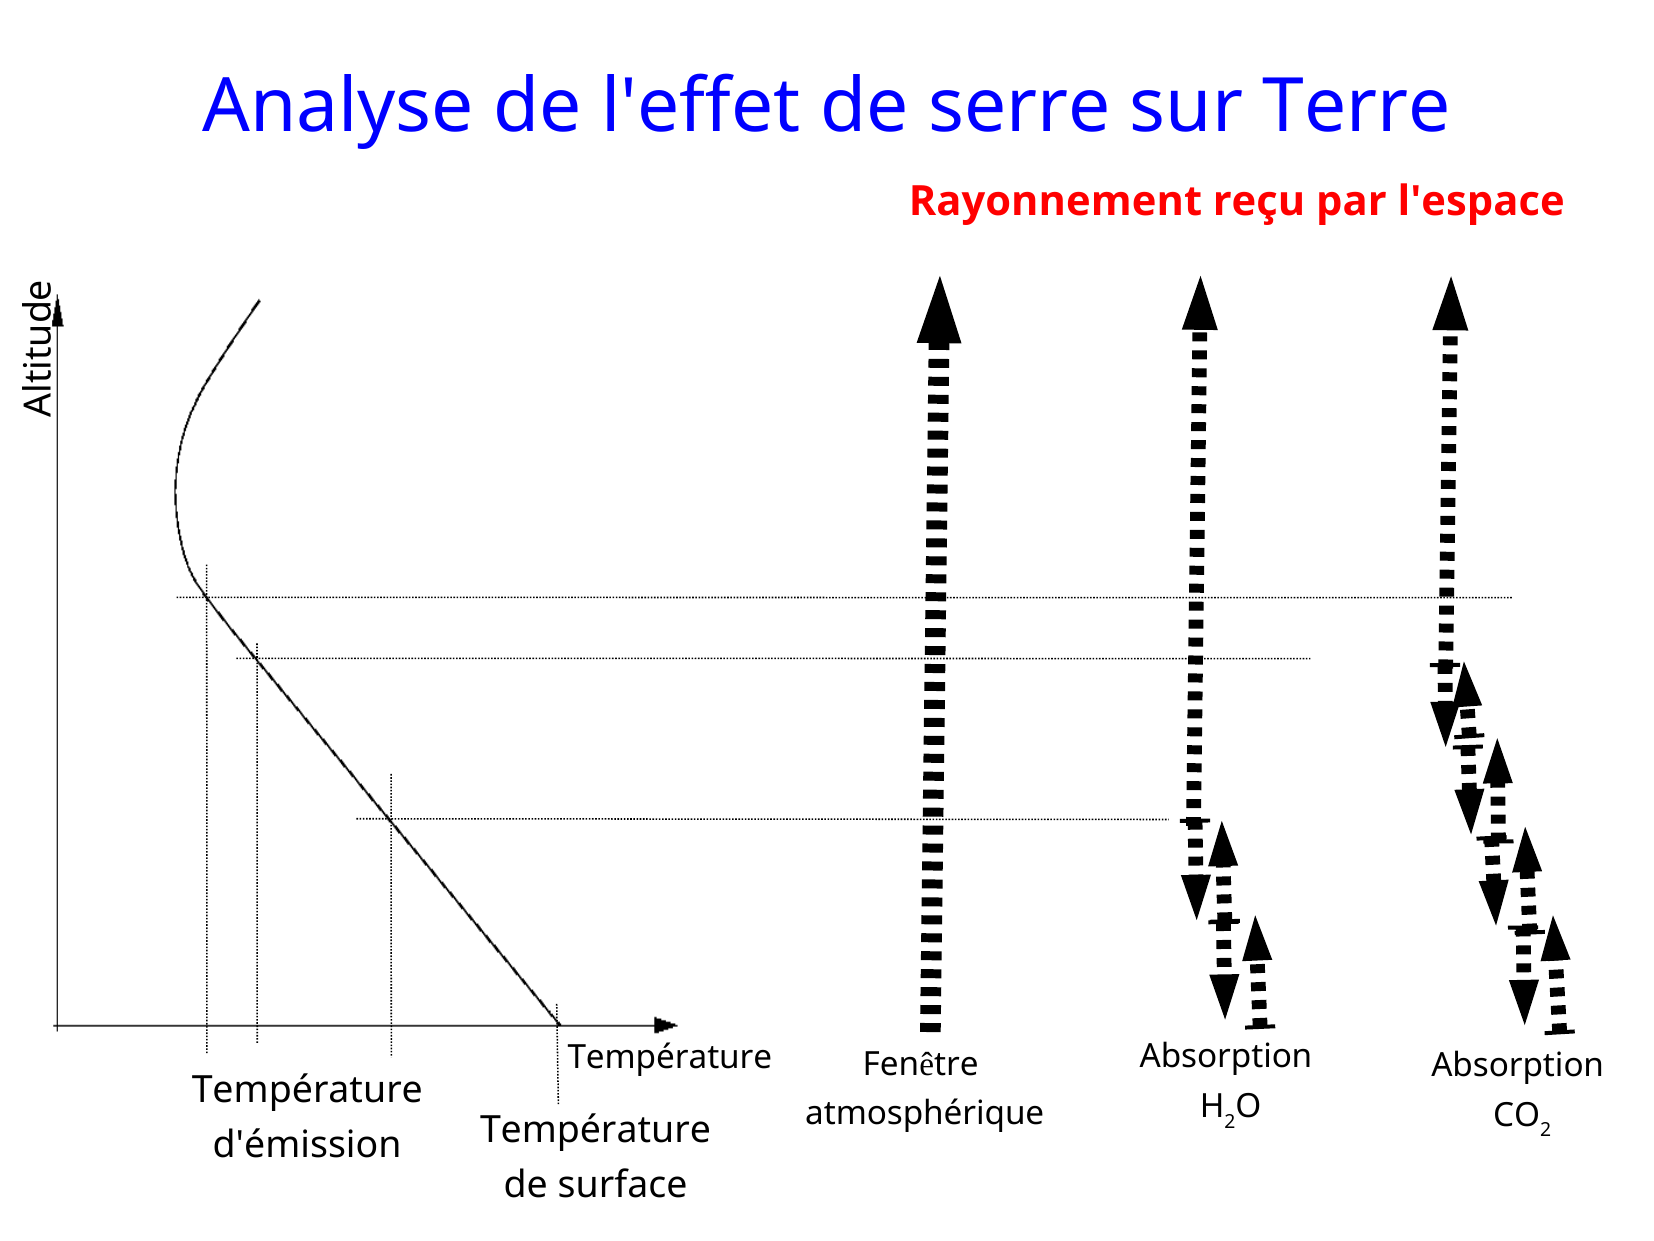

# Analyse de l'effet de serre sur Terre
Rayonnement reçu par l'espace
Altitude
Absorption
H2O
Température
Fenêtre
atmosphérique
Absorption
CO2
Température
d'émission
Température
de surface